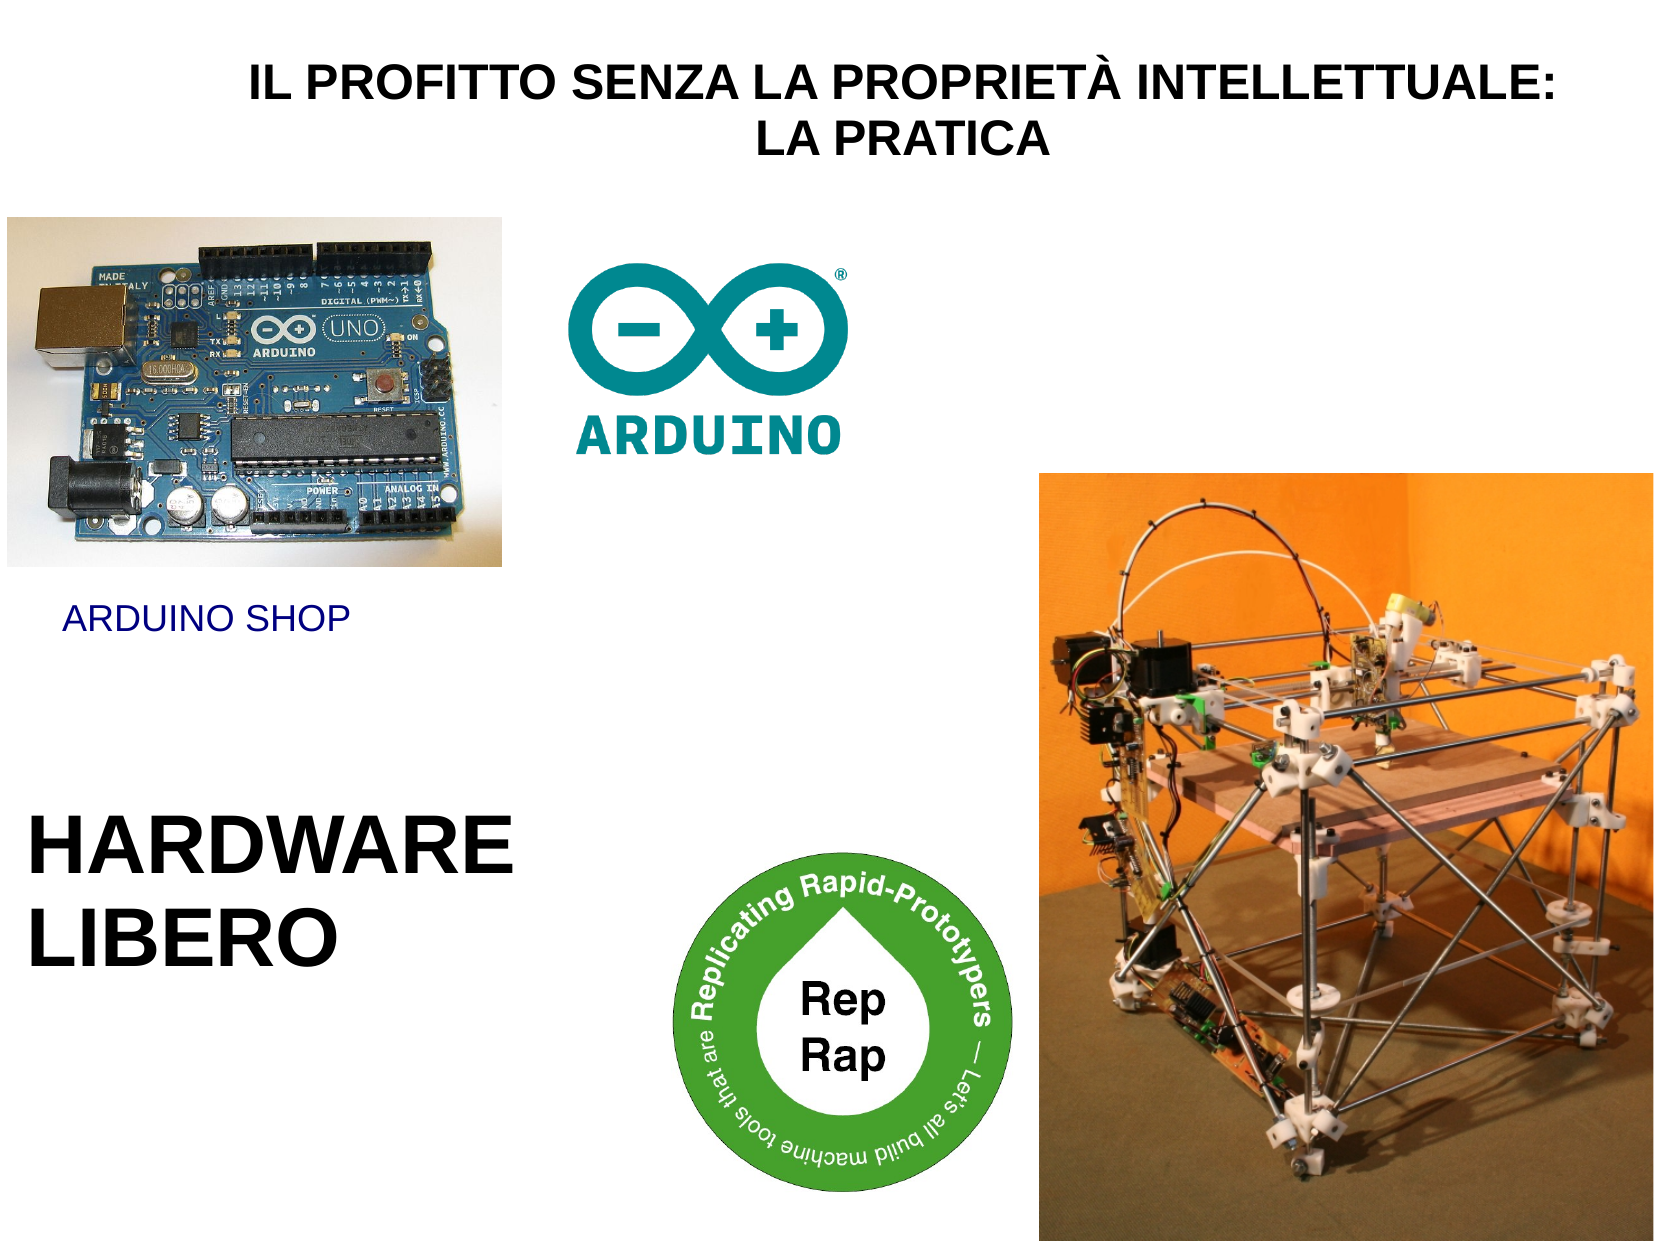

IL PROFITTO SENZA LA PROPRIETÀ INTELLETTUALE: LA PRATICA
ARDUINO SHOP
HARDWARE LIBERO